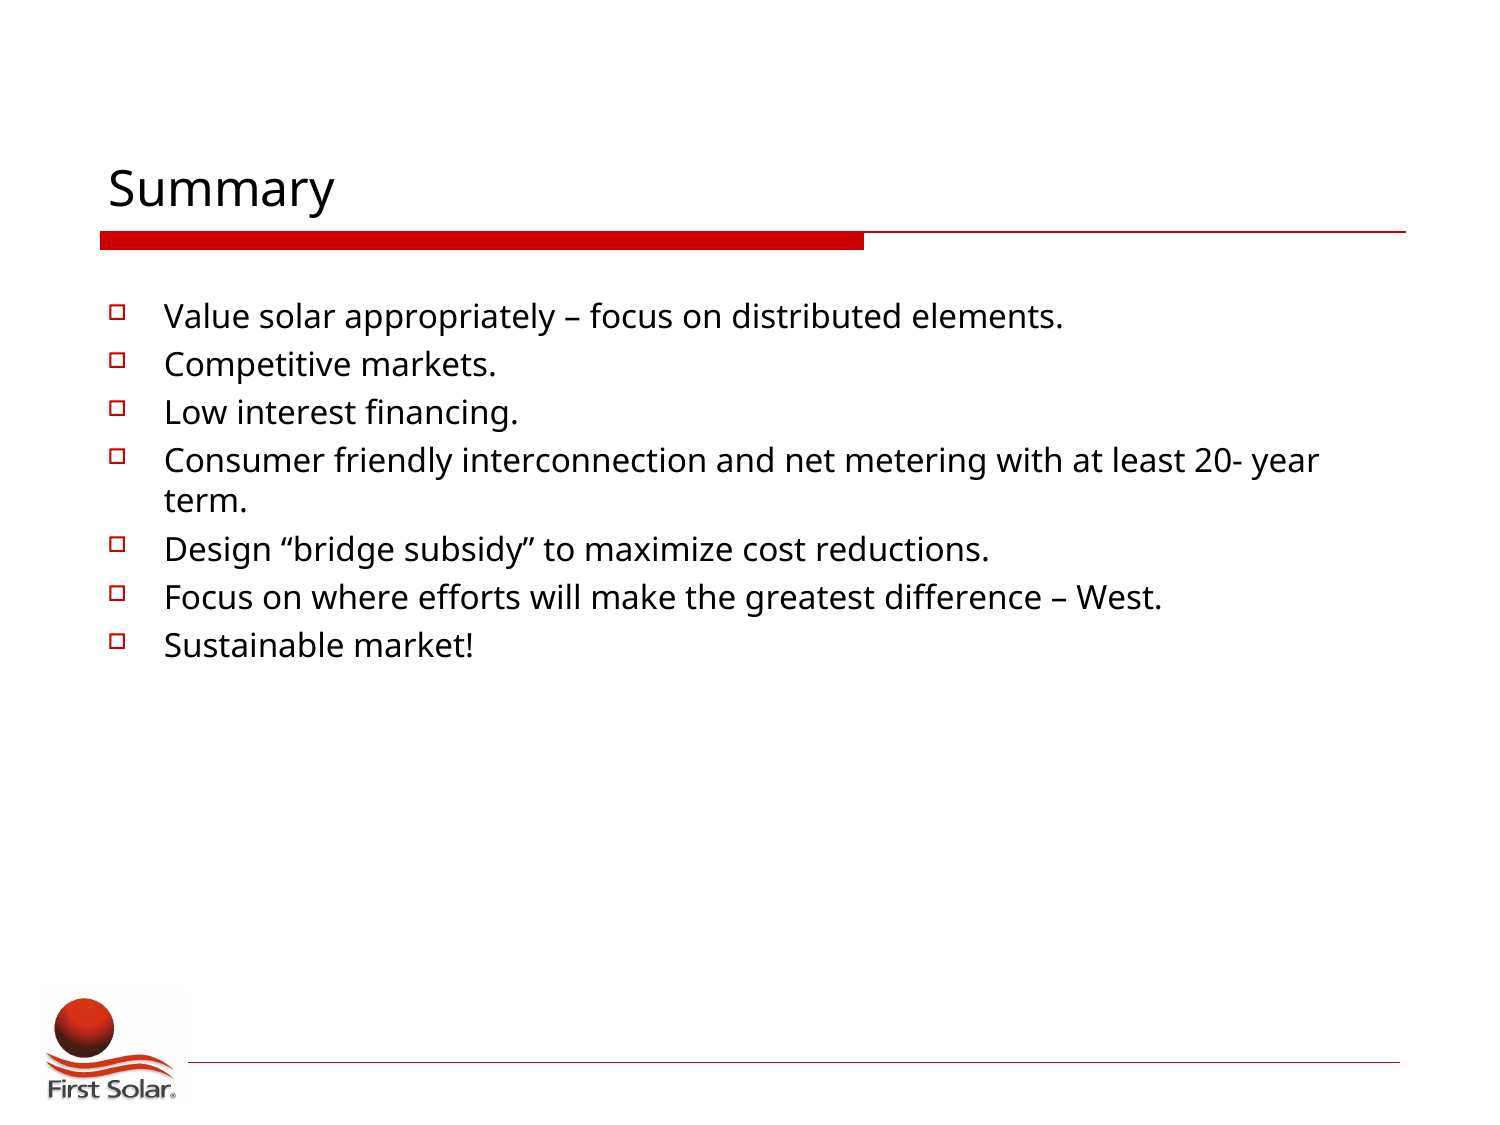

# Summary
Value solar appropriately – focus on distributed elements.
Competitive markets.
Low interest financing.
Consumer friendly interconnection and net metering with at least 20- year term.
Design “bridge subsidy” to maximize cost reductions.
Focus on where efforts will make the greatest difference – West.
Sustainable market!